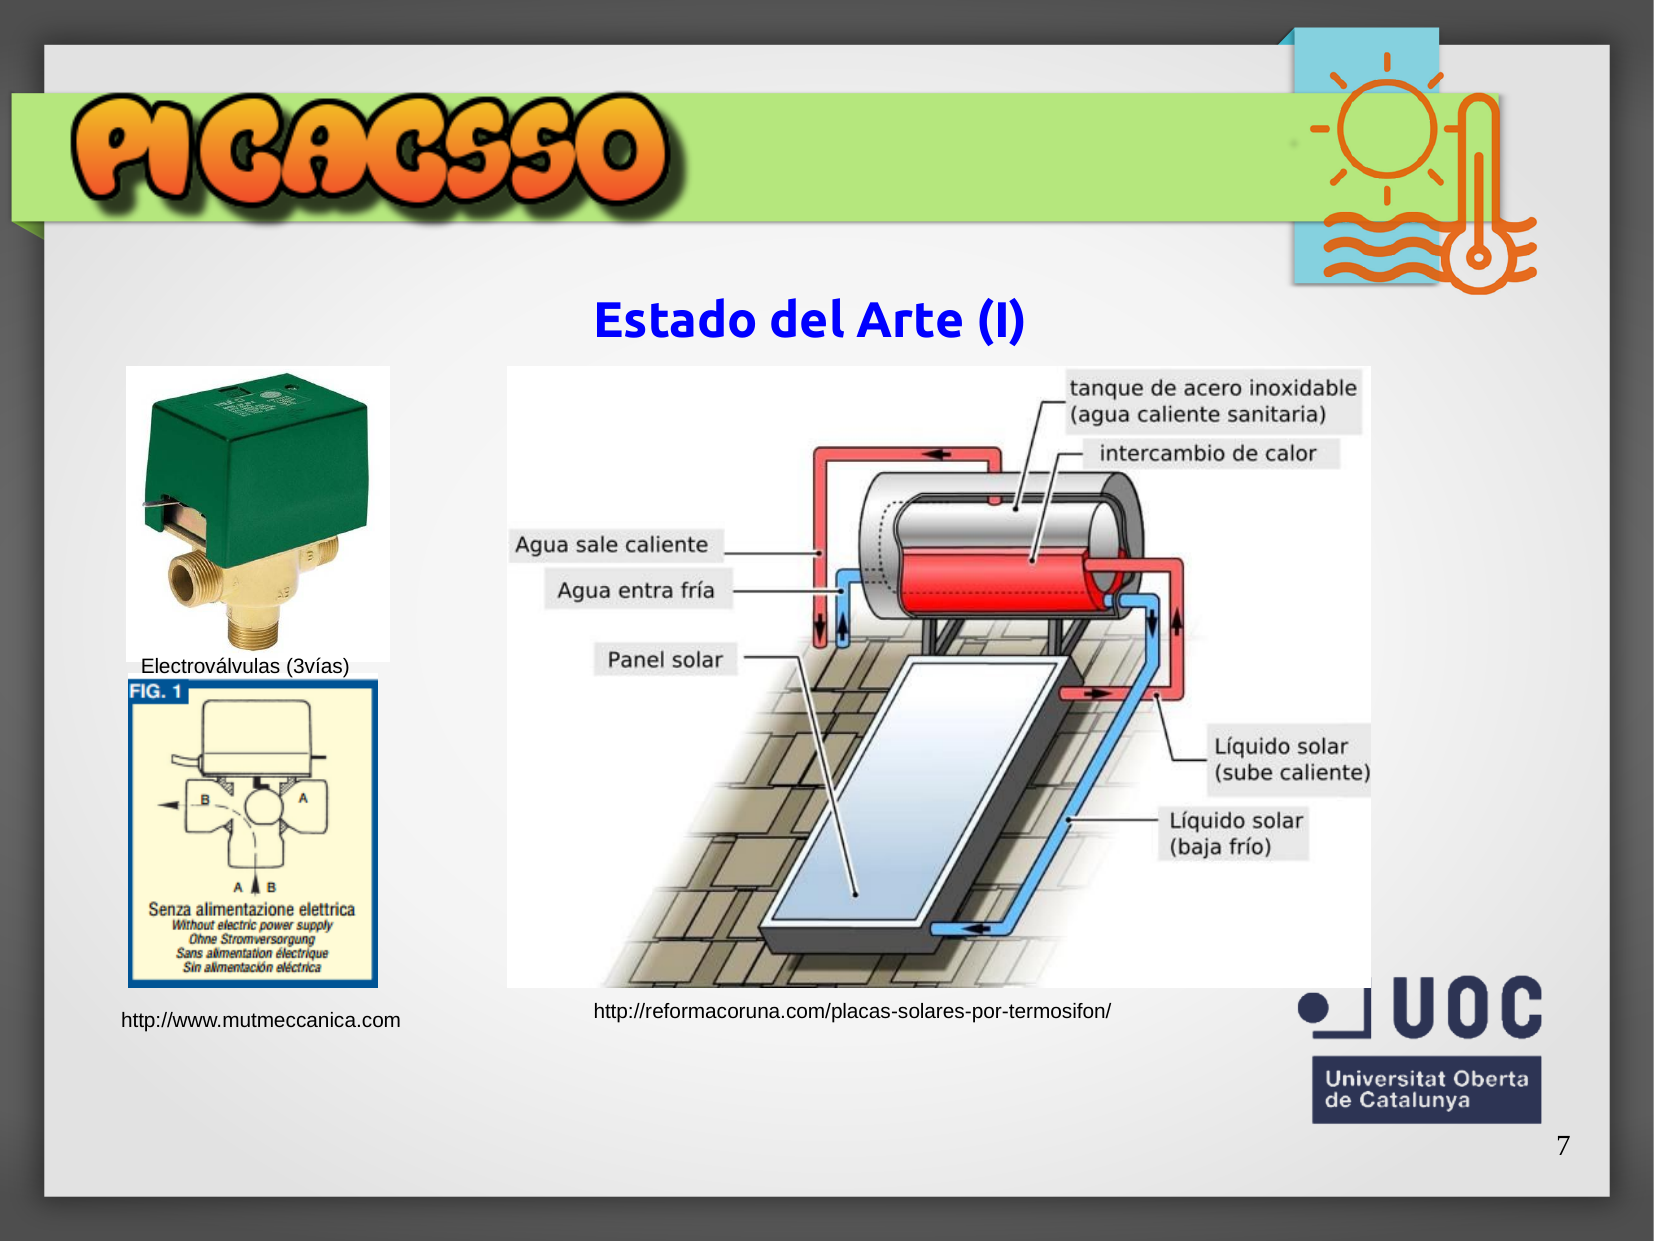

Estado del Arte (I)
Electroválvulas (3vías)
http://reformacoruna.com/placas-solares-por-termosifon/
http://www.mutmeccanica.com
7